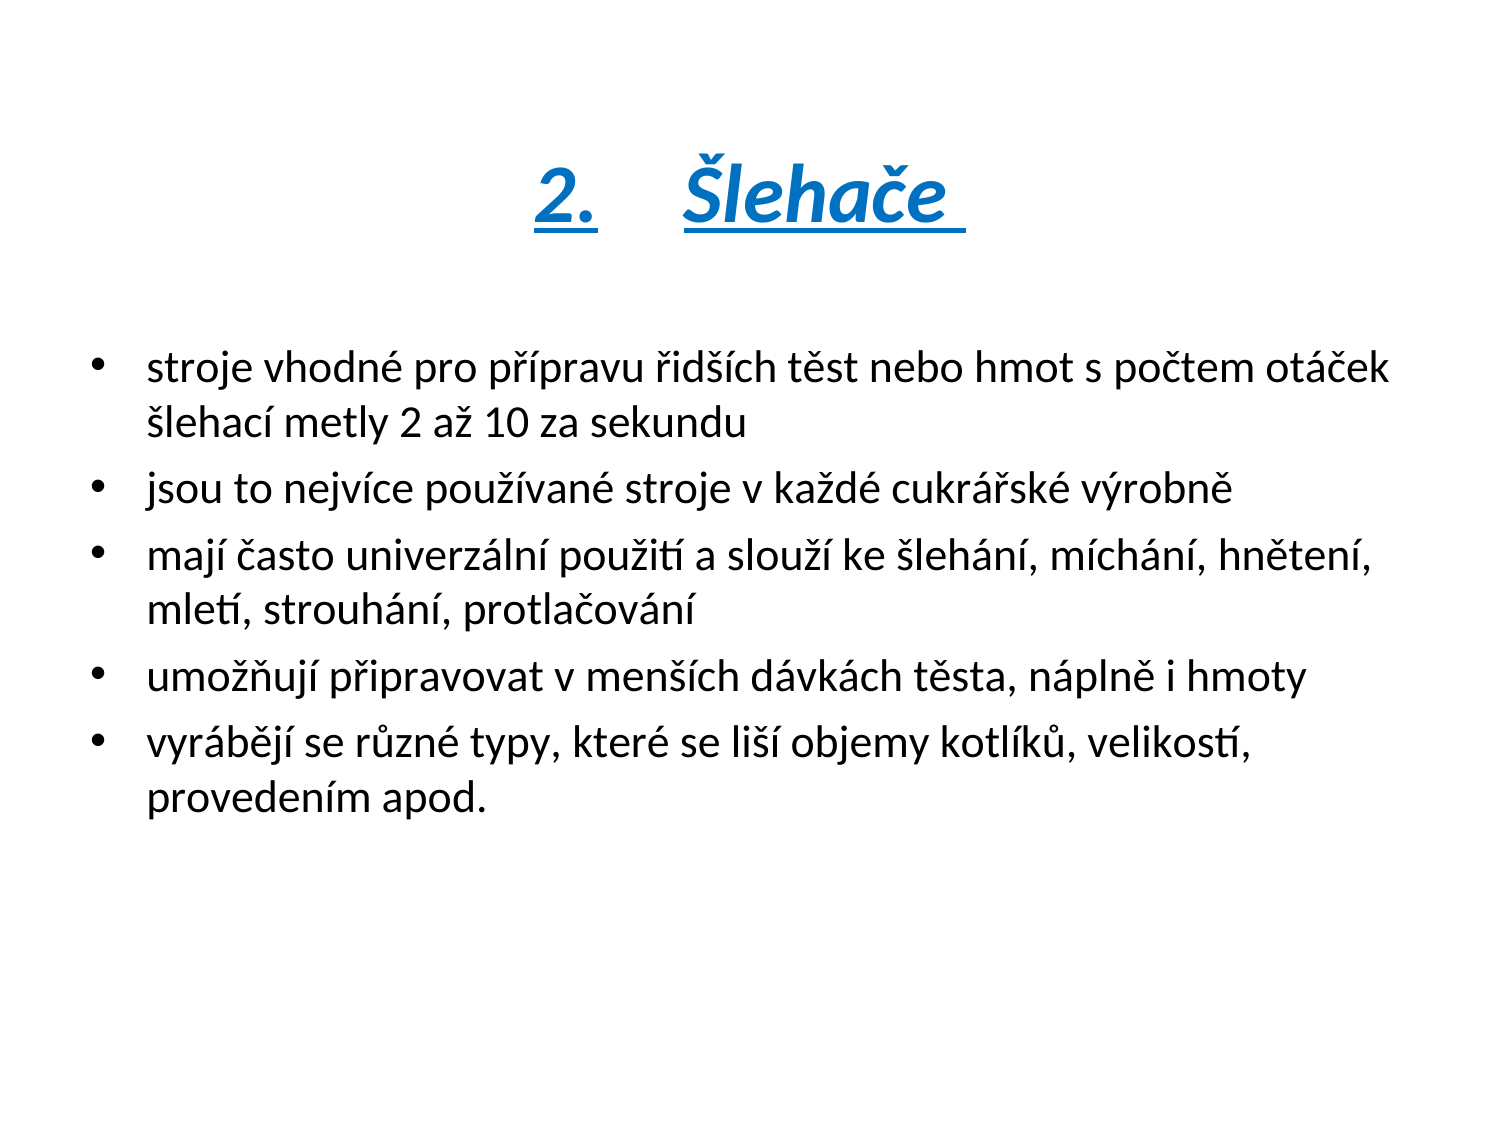

# 2.	Šlehače
stroje vhodné pro přípravu řidších těst nebo hmot s počtem otáček šlehací metly 2 až 10 za sekundu
jsou to nejvíce používané stroje v každé cukrářské výrobně
mají často univerzální použití a slouží ke šlehání, míchání, hnětení, mletí, strouhání, protlačování
umožňují připravovat v menších dávkách těsta, náplně i hmoty
vyrábějí se různé typy, které se liší objemy kotlíků, velikostí, provedením apod.